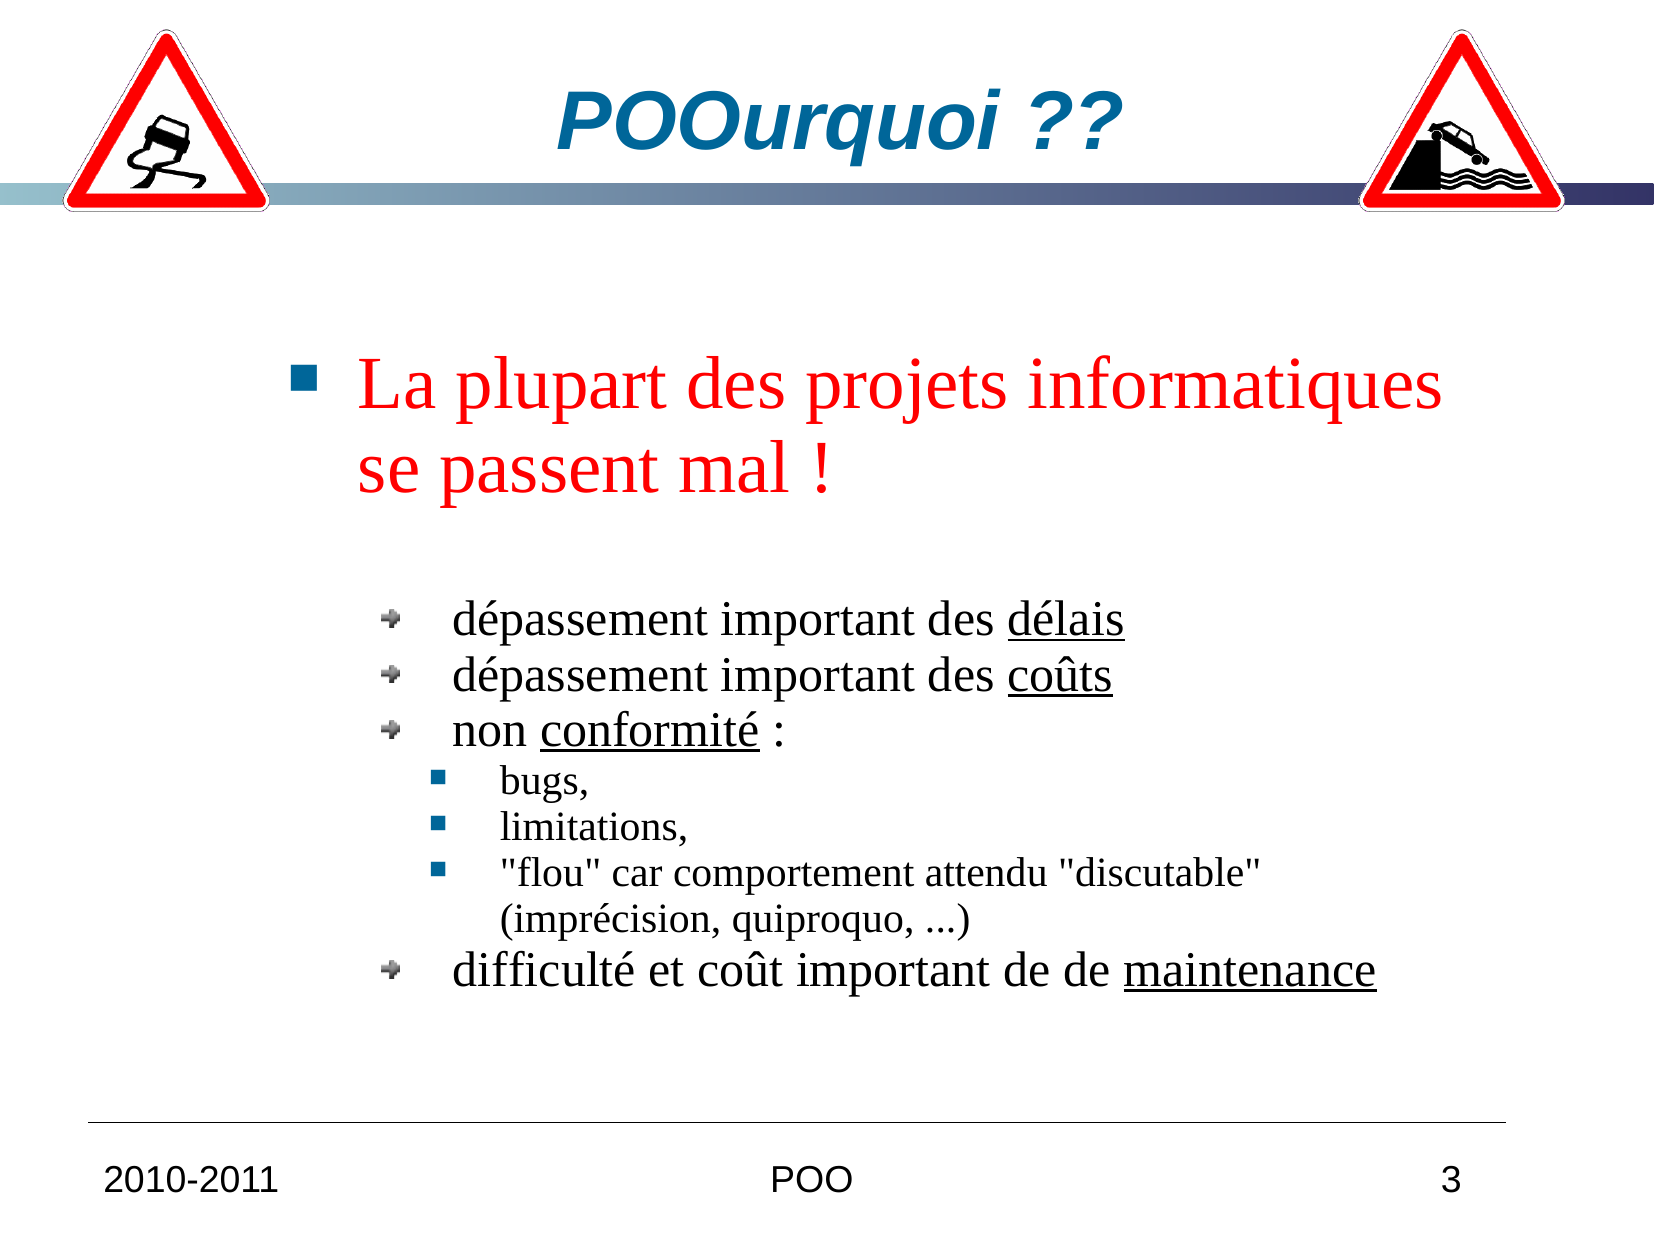

# POOurquoi ??
La plupart des projets informatiques se passent mal !
dépassement important des délais
dépassement important des coûts
non conformité :
bugs,
limitations,
"flou" car comportement attendu "discutable"
(imprécision, quiproquo, ...)
difficulté et coût important de de maintenance